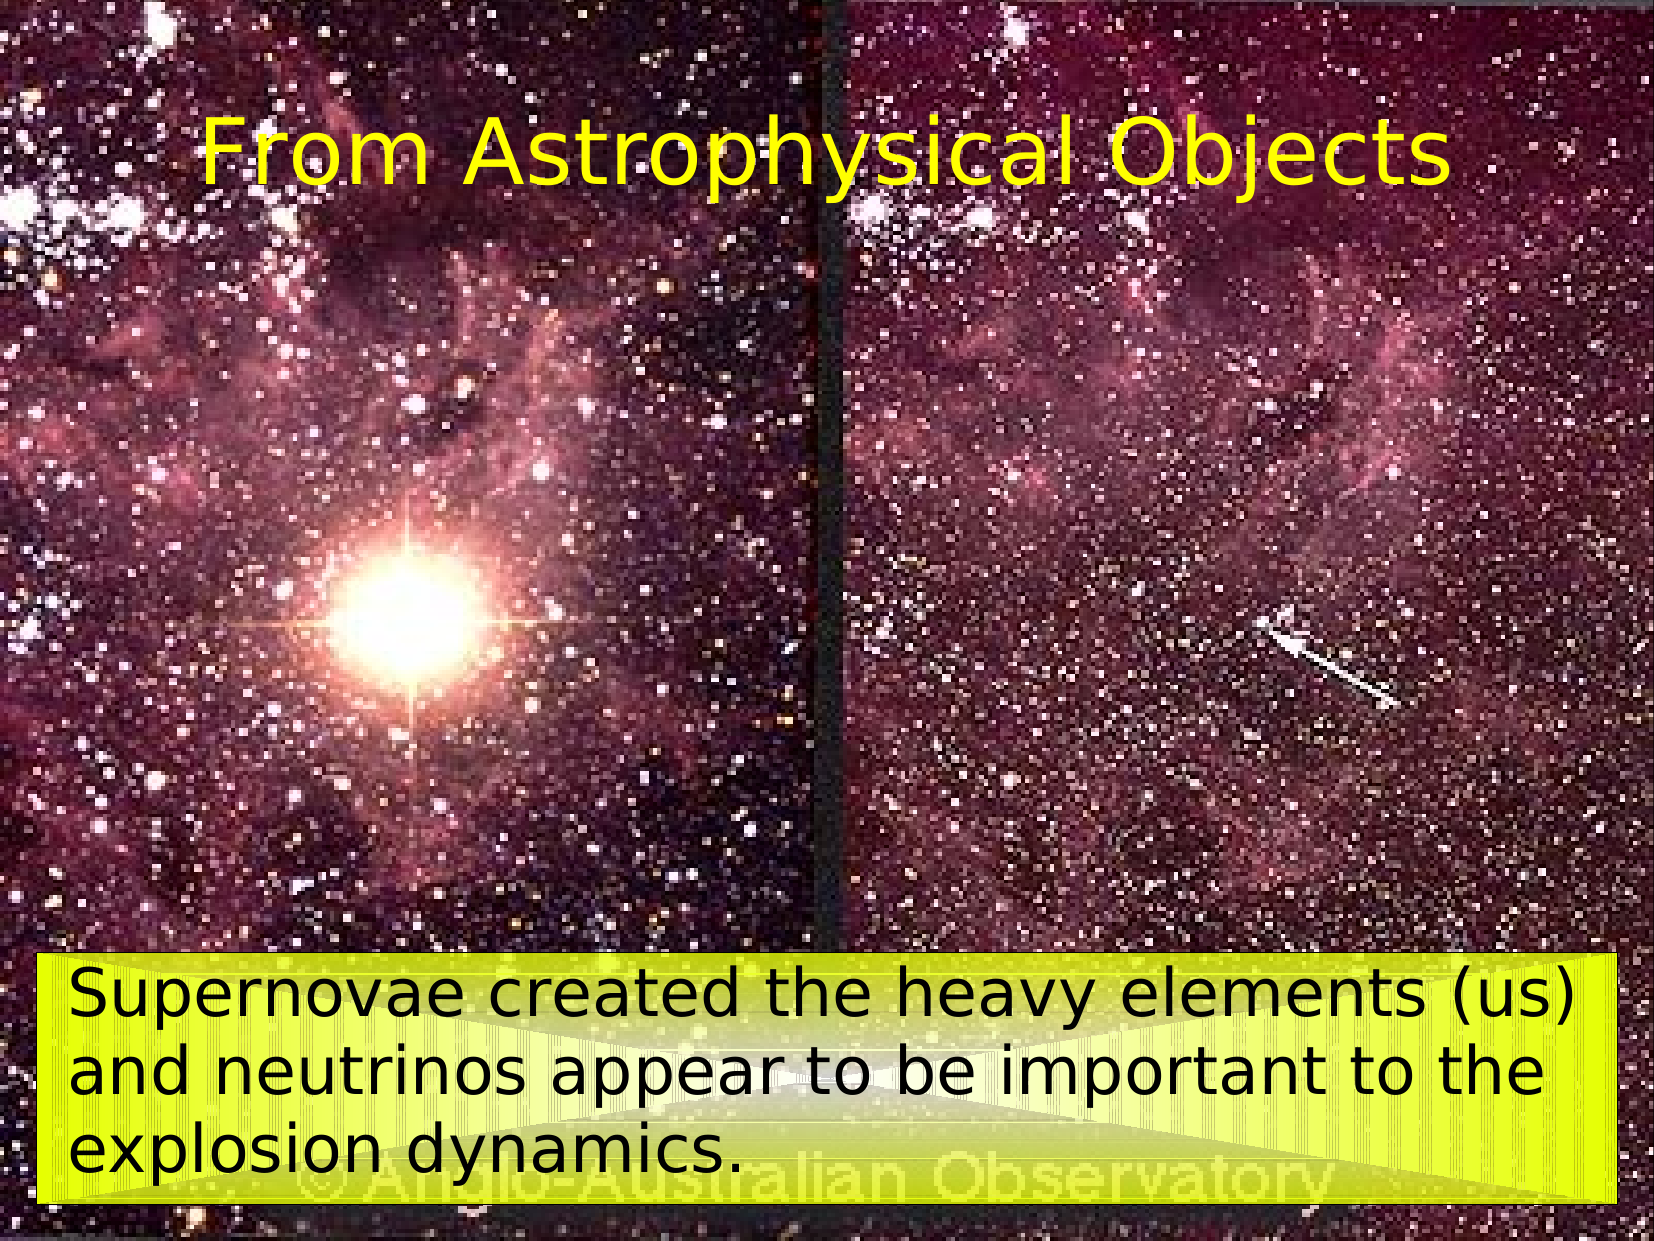

# From Astrophysical Objects
Supernovae created the heavy elements (us)
and neutrinos appear to be important to the
explosion dynamics.